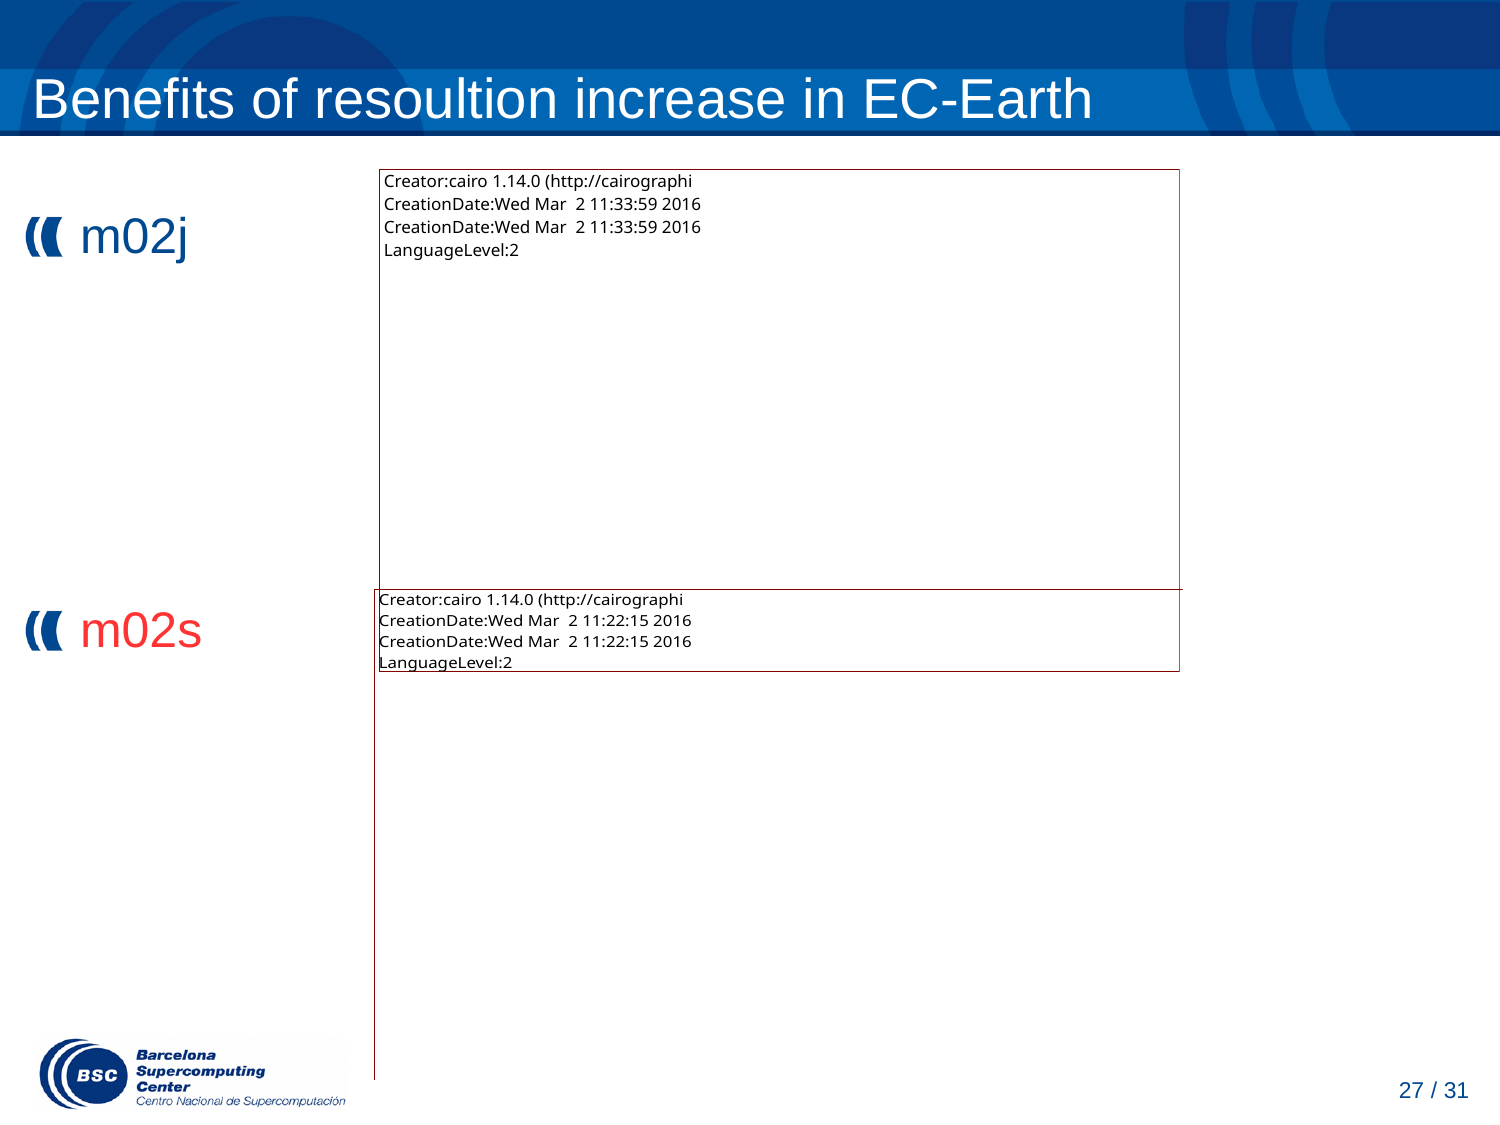

# Benefits of resoultion increase in EC-Earth
m02j
m02s